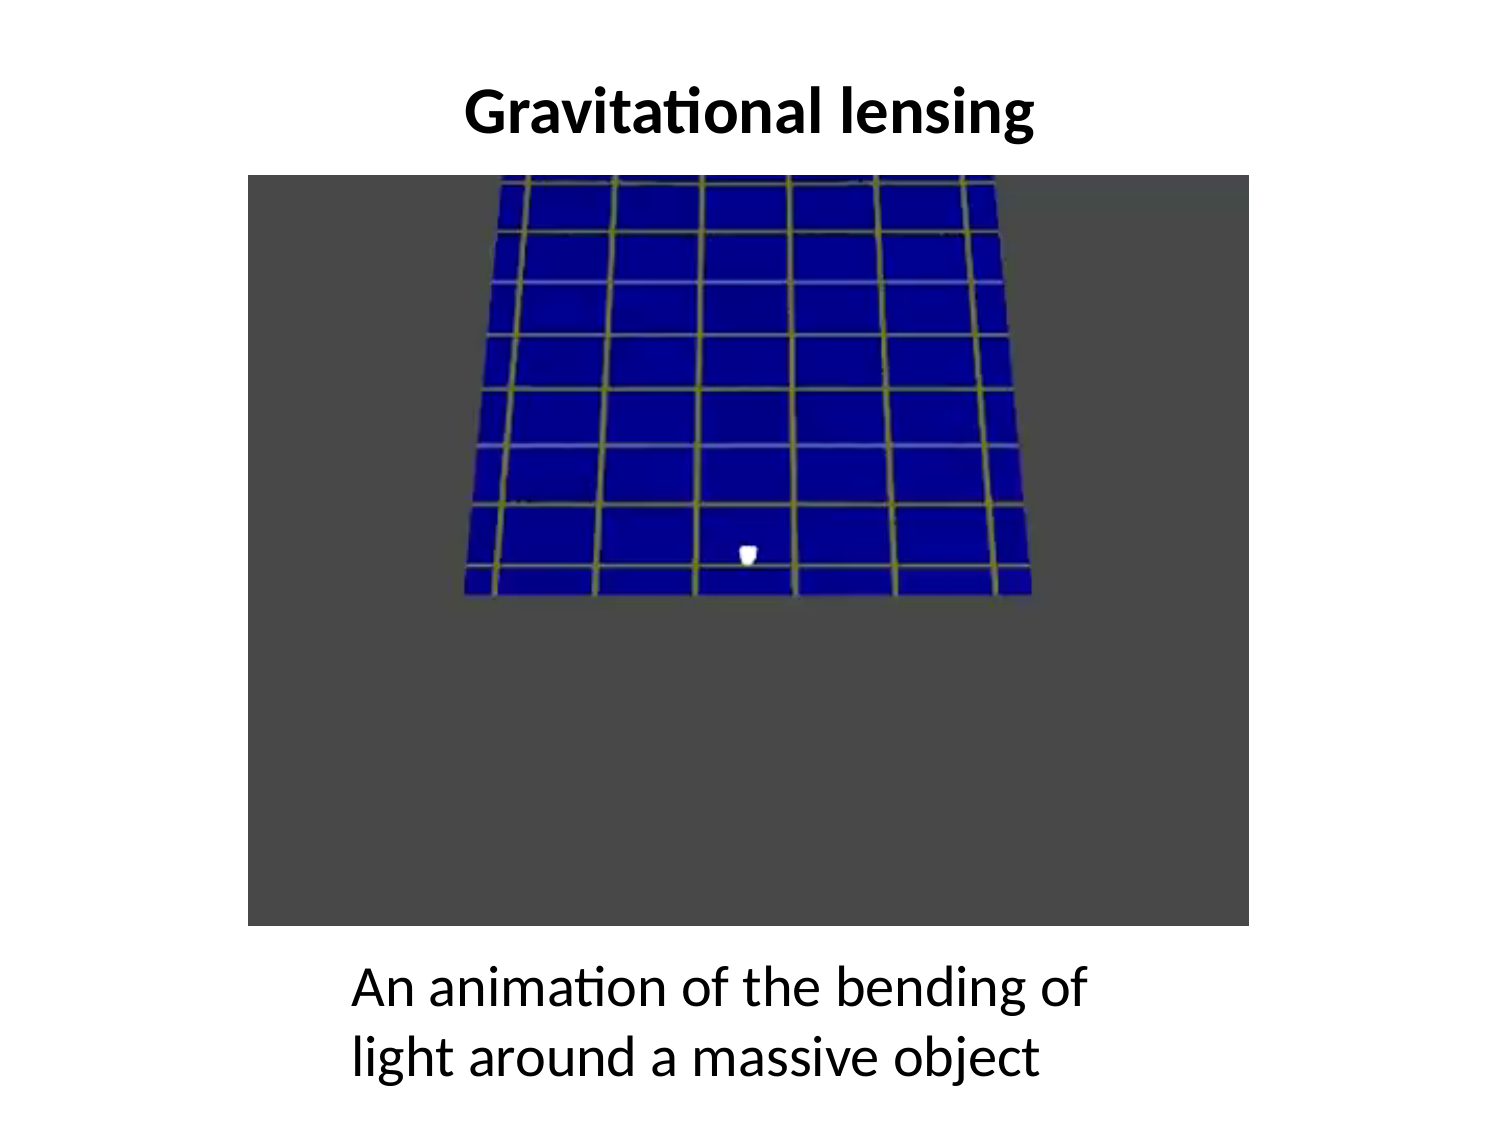

Gravitational lensing
An animation of the bending of light around a massive object